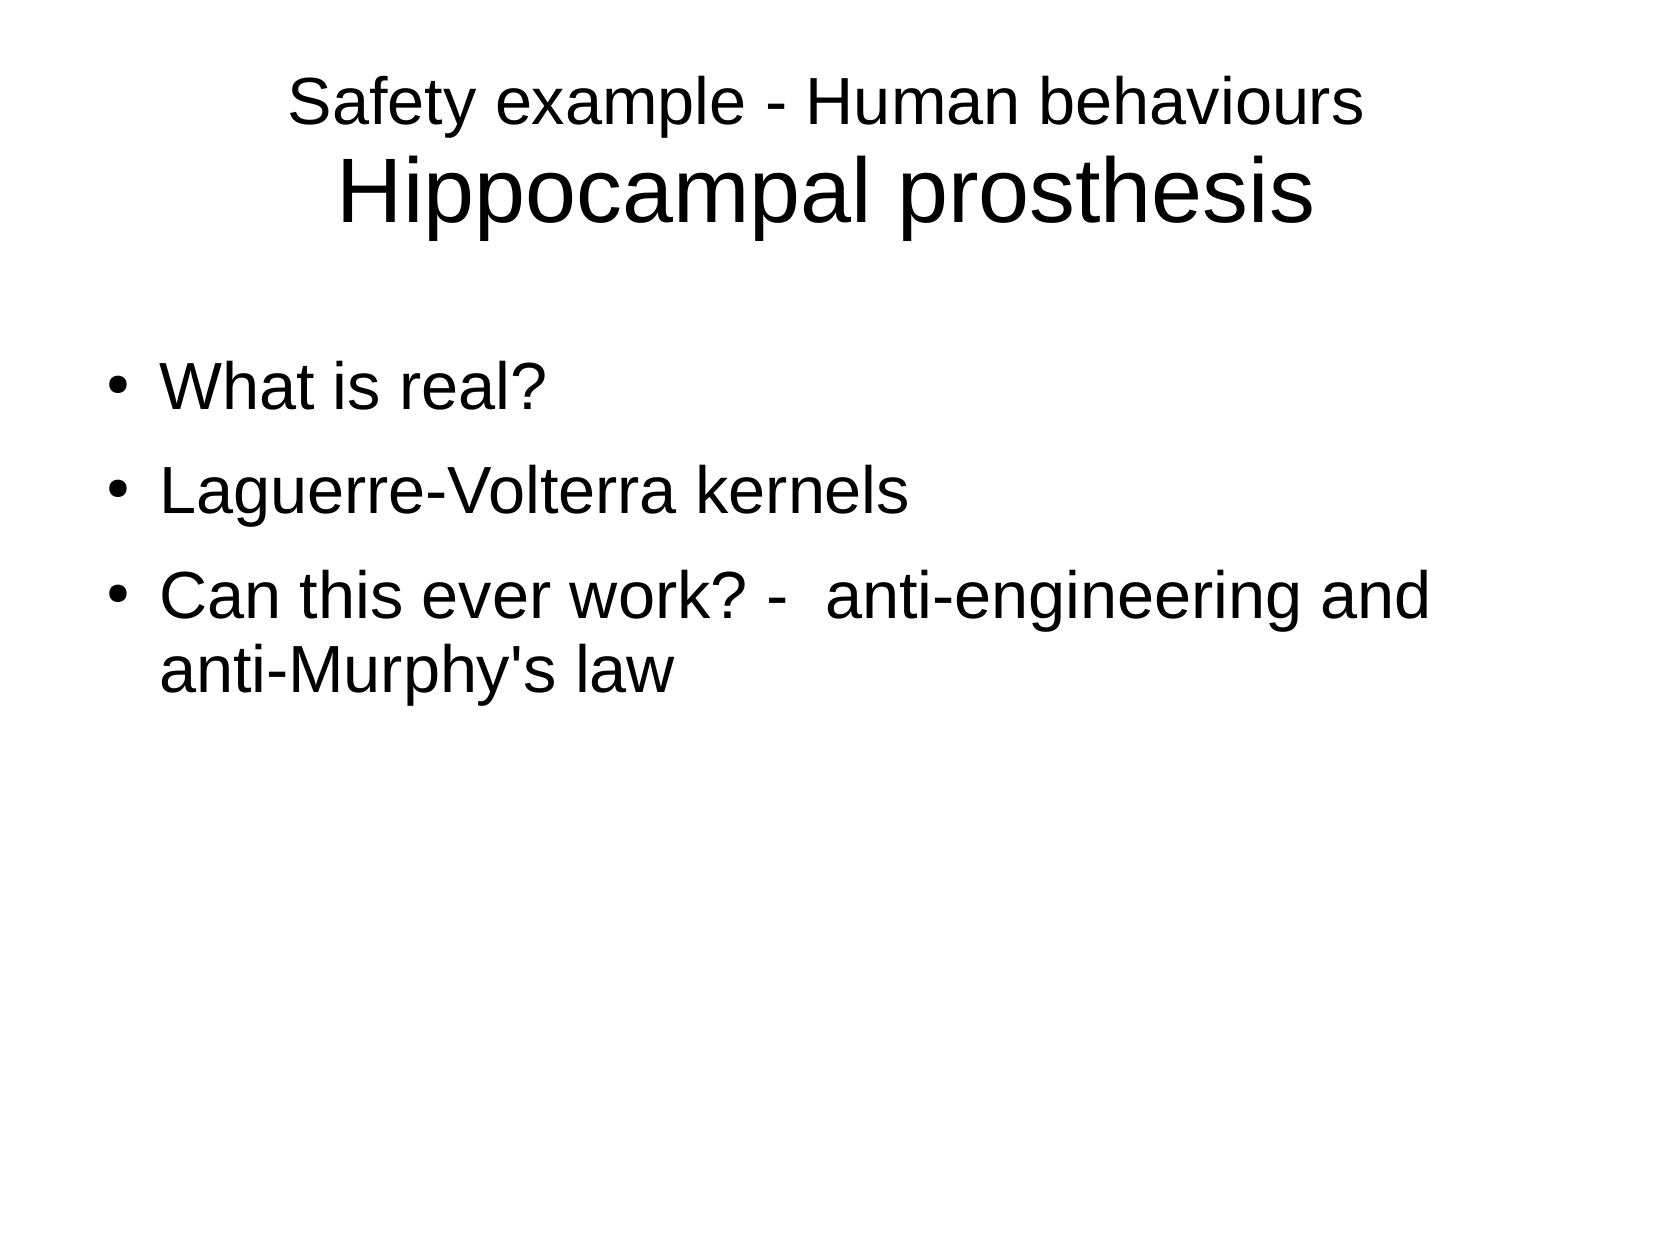

# Safety example - Human behaviours Hippocampal prosthesis
What is real?
Laguerre-Volterra kernels
Can this ever work? - anti-engineering and anti-Murphy's law